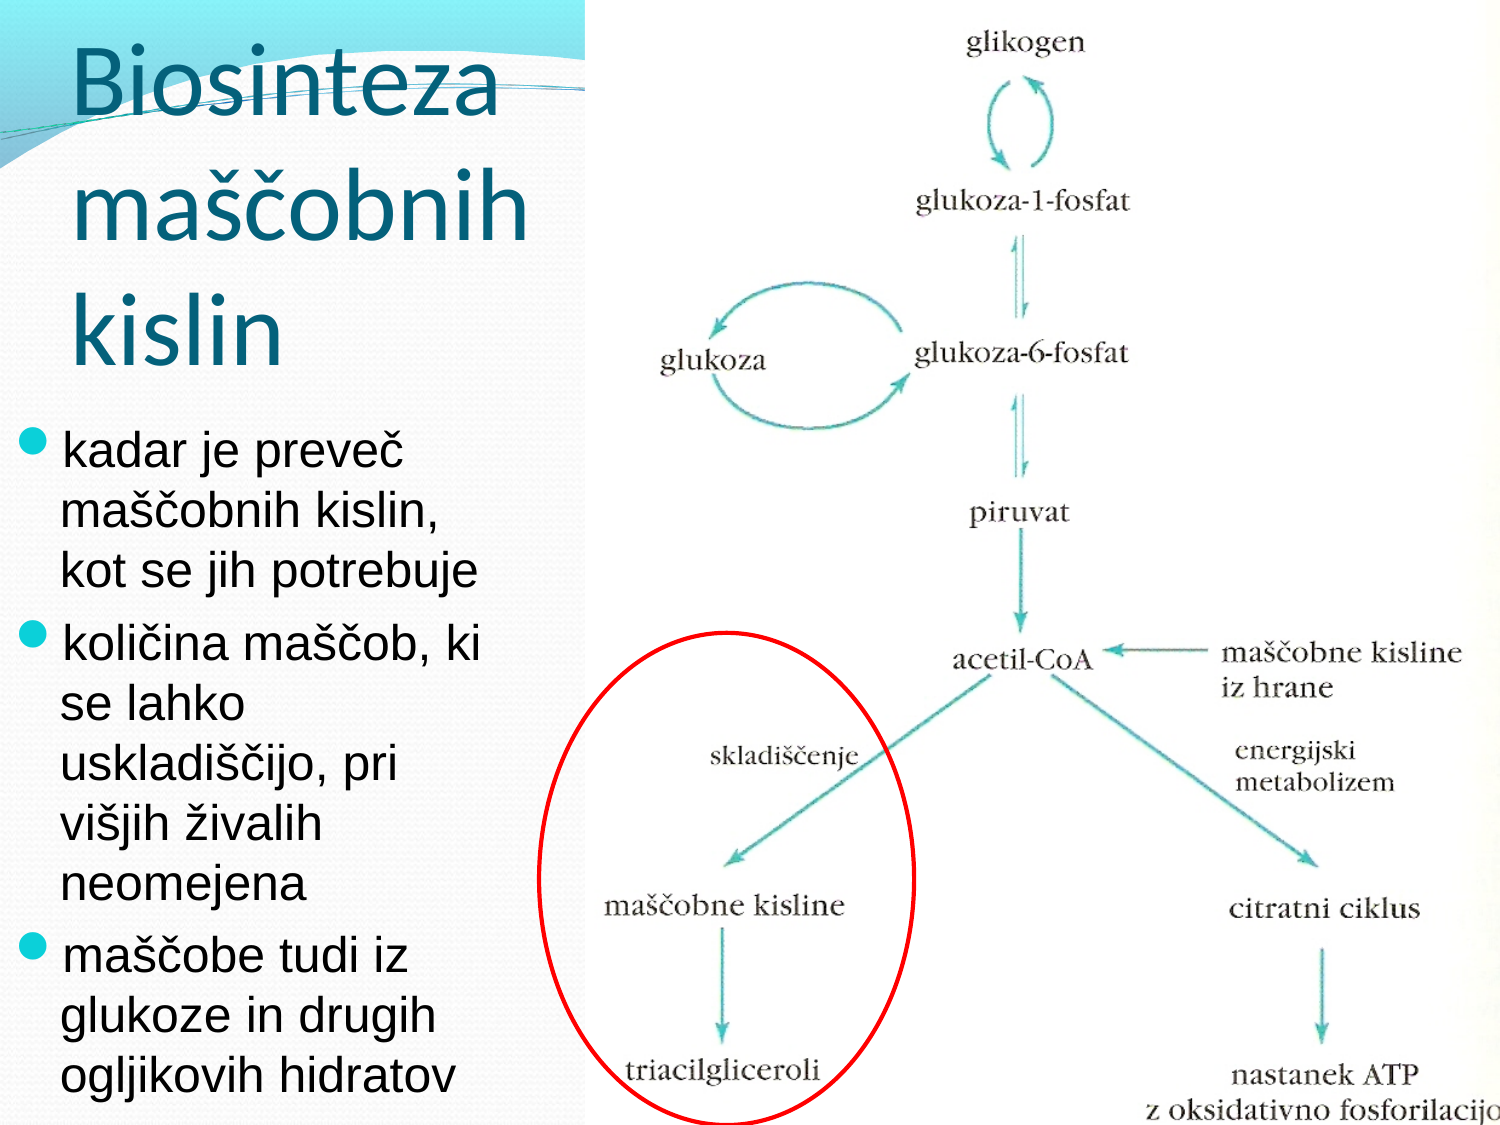

# Biosinteza maščobnih kislin
kadar je preveč maščobnih kislin, kot se jih potrebuje
količina maščob, ki se lahko uskladiščijo, pri višjih živalih neomejena
maščobe tudi iz glukoze in drugih ogljikovih hidratov